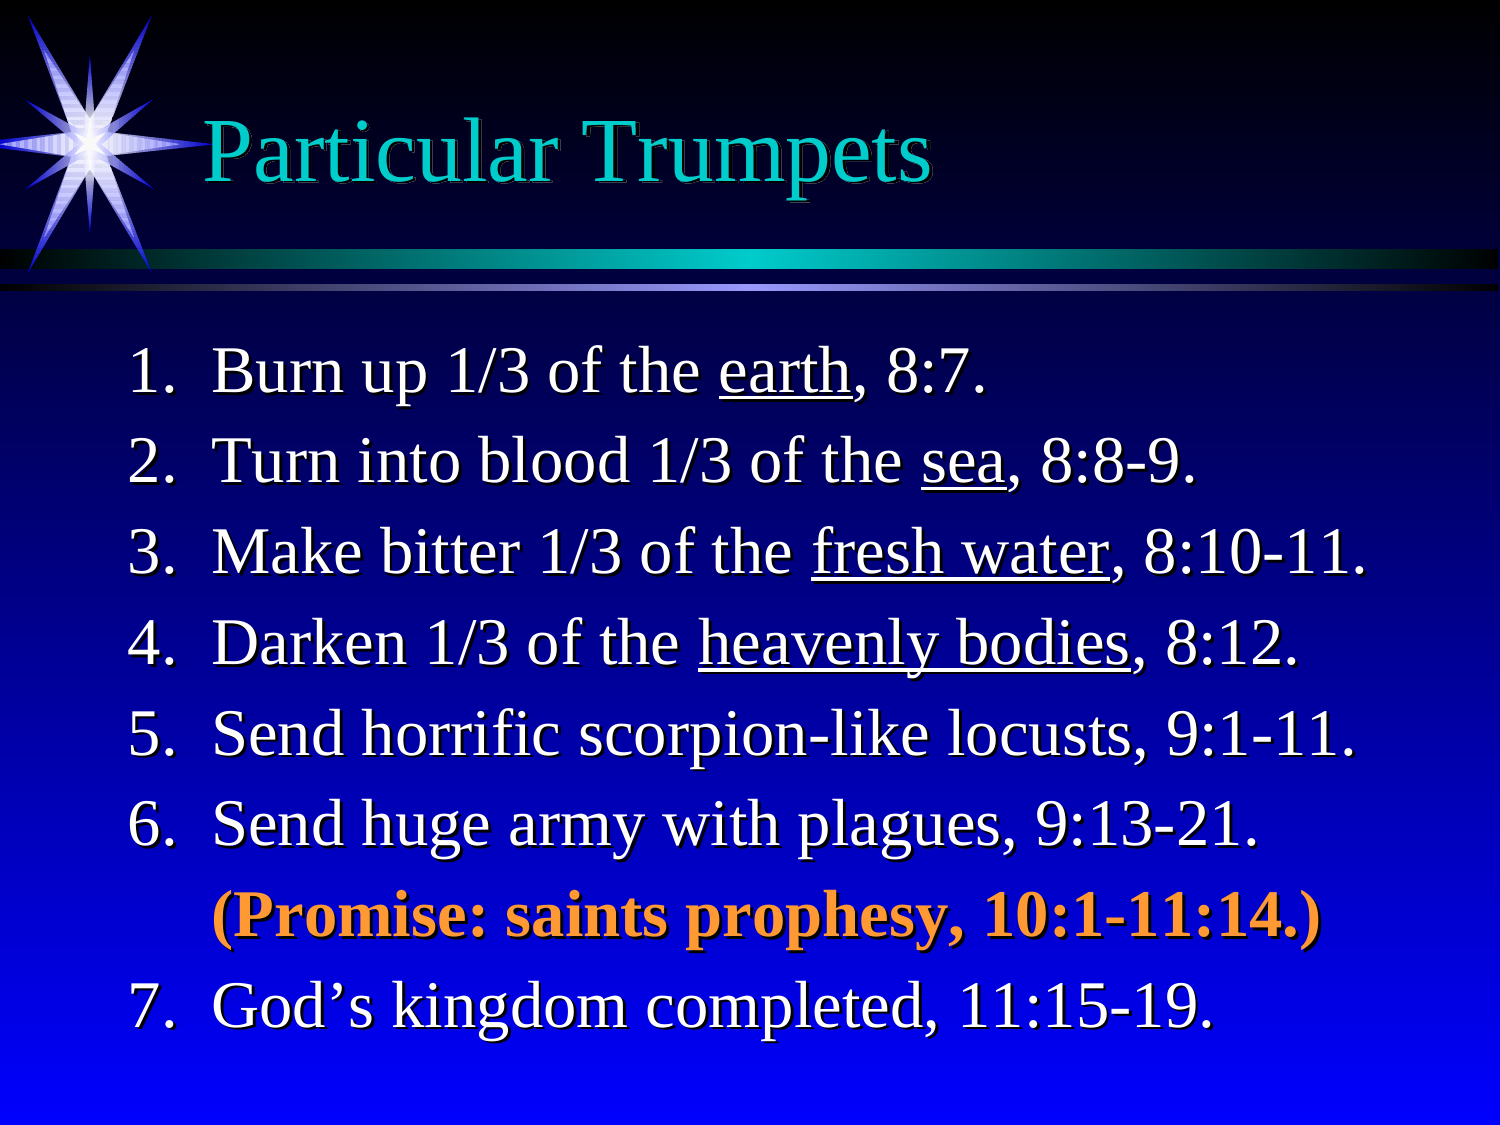

# Particular Trumpets
1. Burn up 1/3 of the earth, 8:7.
2. Turn into blood 1/3 of the sea, 8:8-9.
3. Make bitter 1/3 of the fresh water, 8:10-11.
4. Darken 1/3 of the heavenly bodies, 8:12.
5. Send horrific scorpion-like locusts, 9:1-11.
6. Send huge army with plagues, 9:13-21.
 (Promise: saints prophesy, 10:1-11:14.)
7. God’s kingdom completed, 11:15-19.